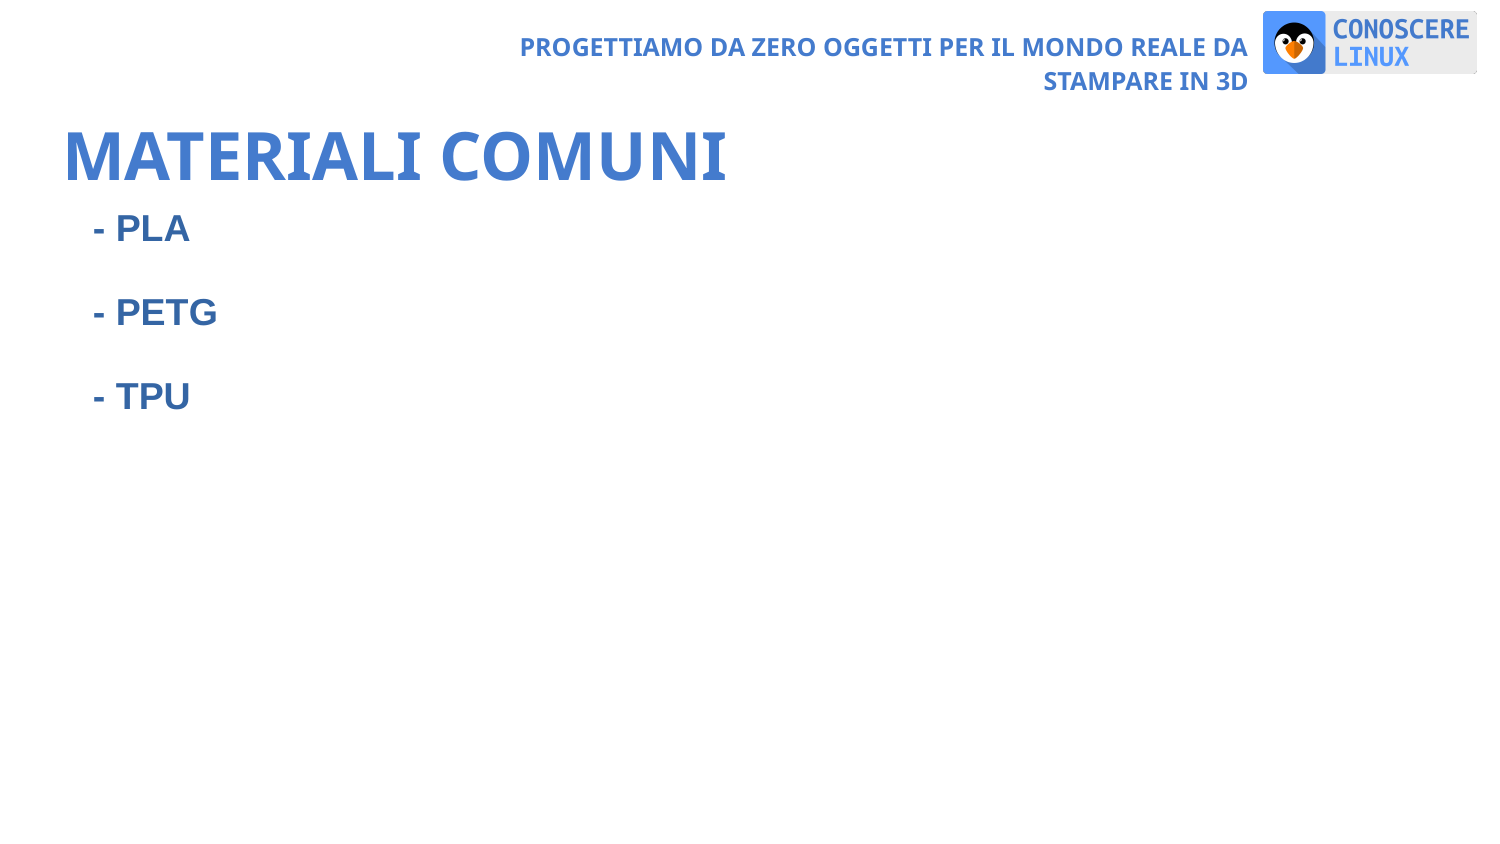

PROGETTIAMO DA ZERO OGGETTI PER IL MONDO REALE DA STAMPARE IN 3D
MATERIALI COMUNI
- PLA
- PETG
- TPU